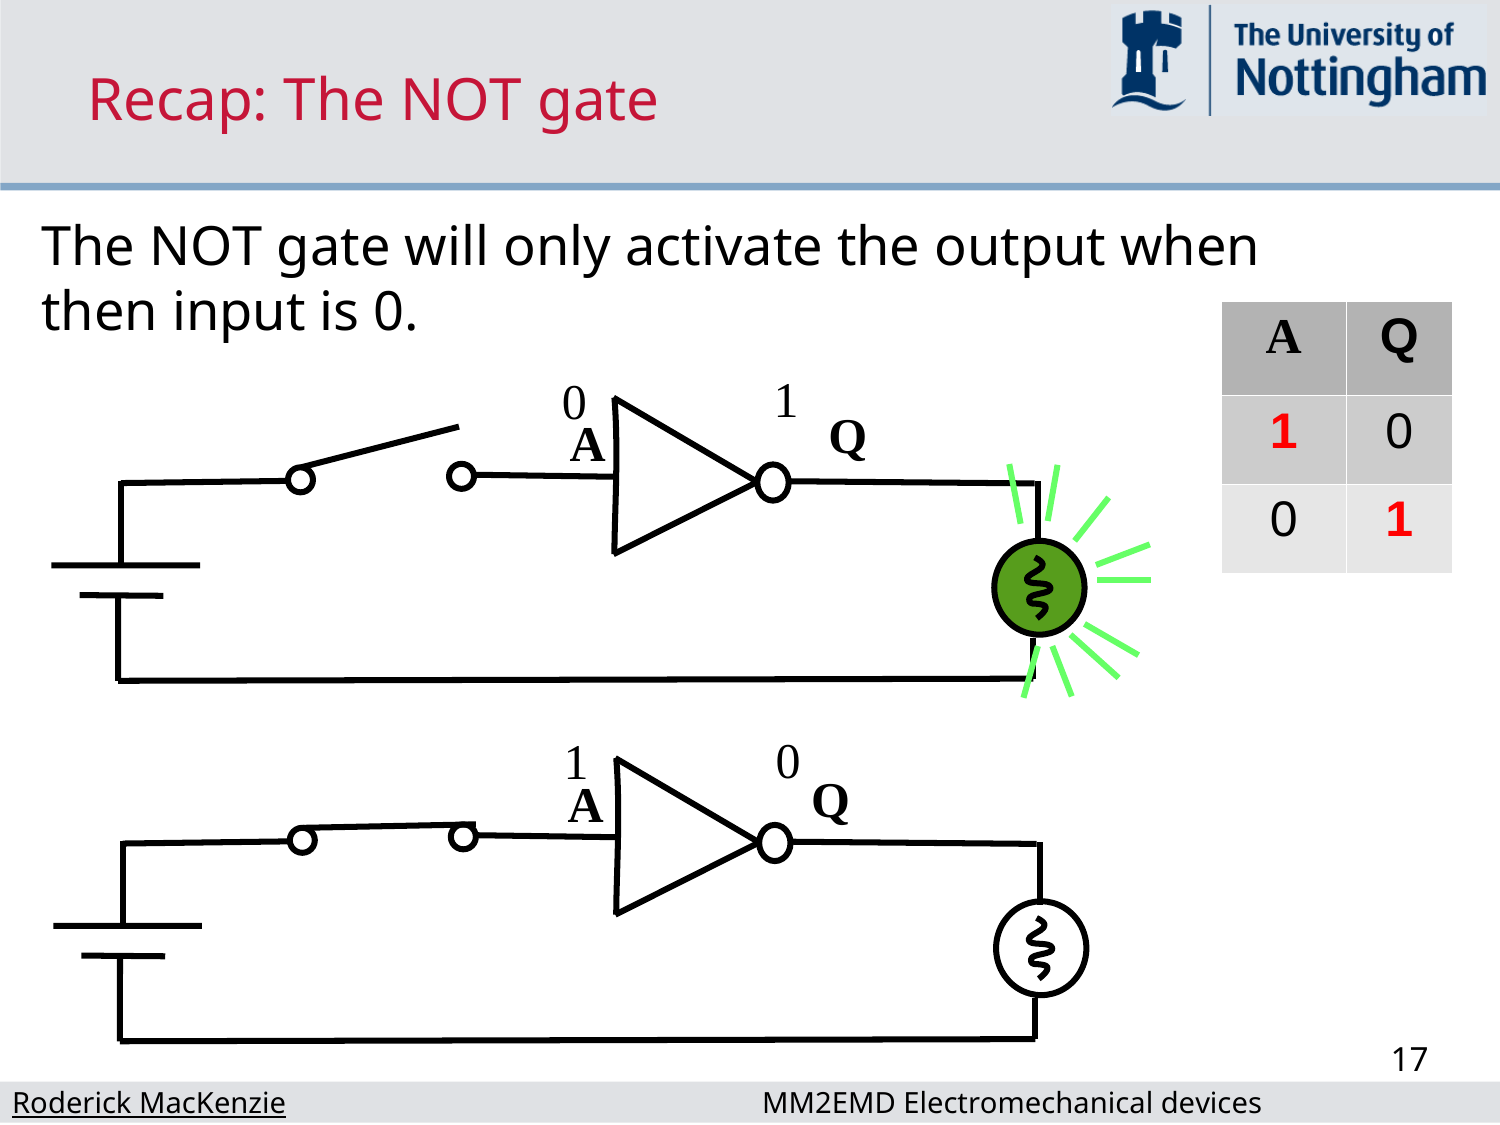

# Recap: The NOT gate
The NOT gate will only activate the output when then input is 0.
| A | Q |
| --- | --- |
| 1 | 0 |
| 0 | 1 |
1
0
Q
A
0
1
Q
A